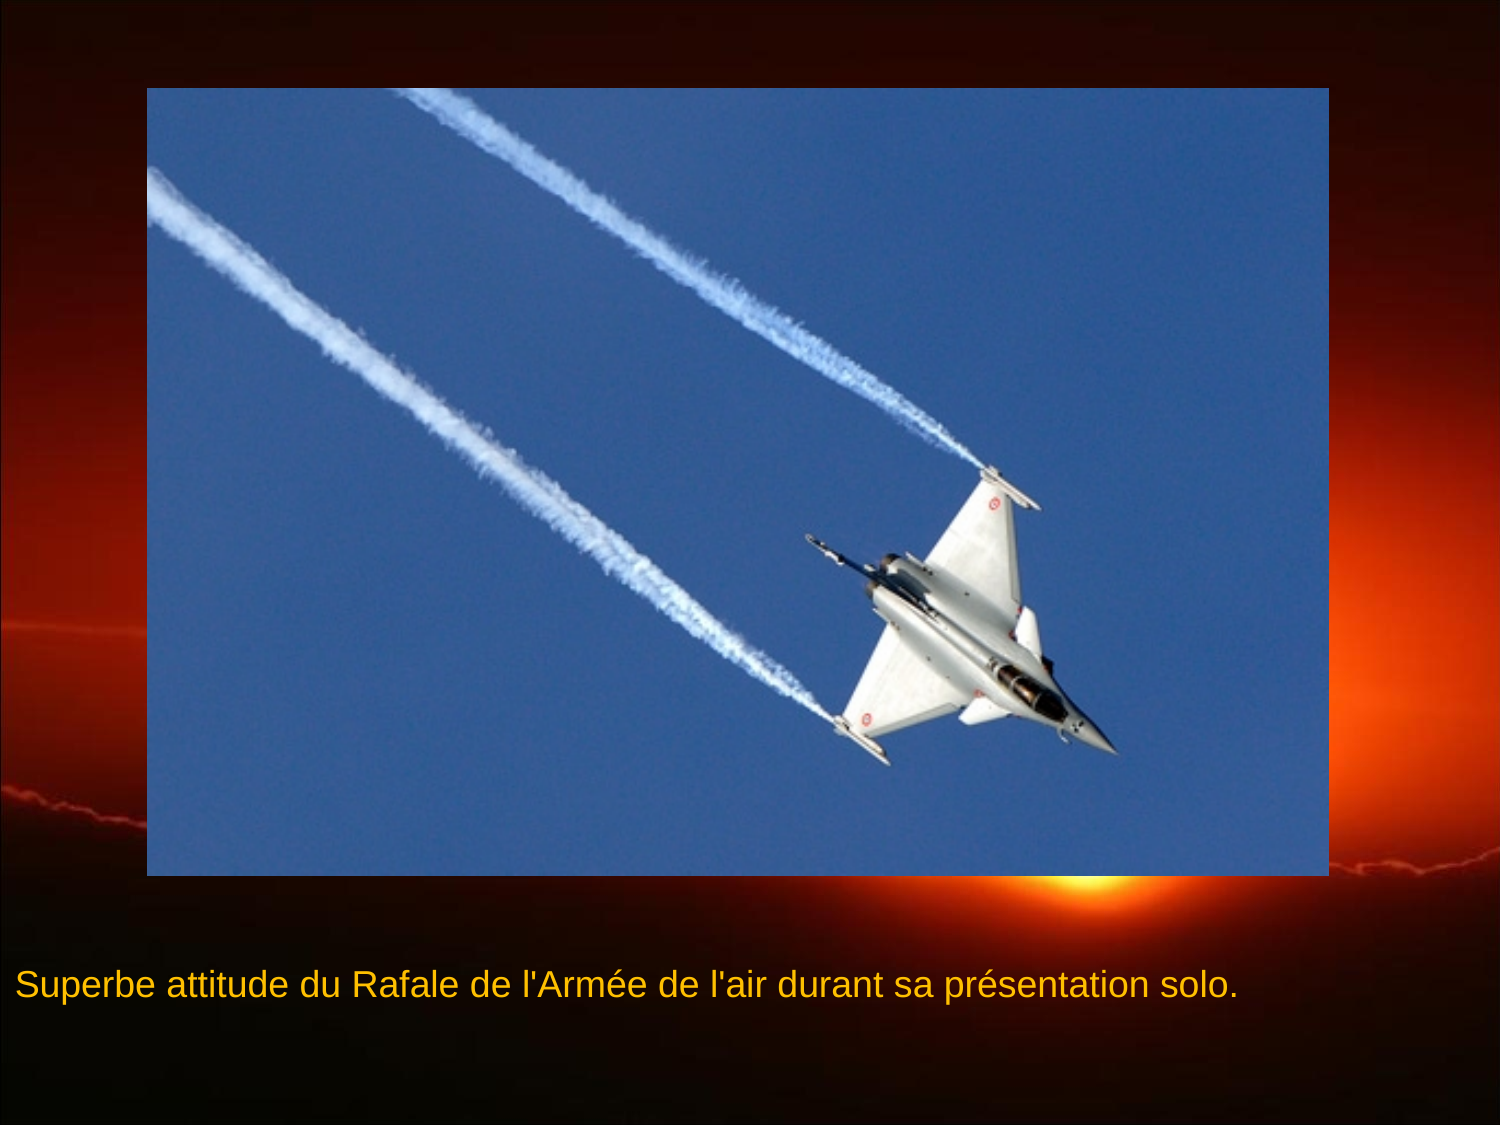

Superbe attitude du Rafale de l'Armée de l'air durant sa présentation solo.